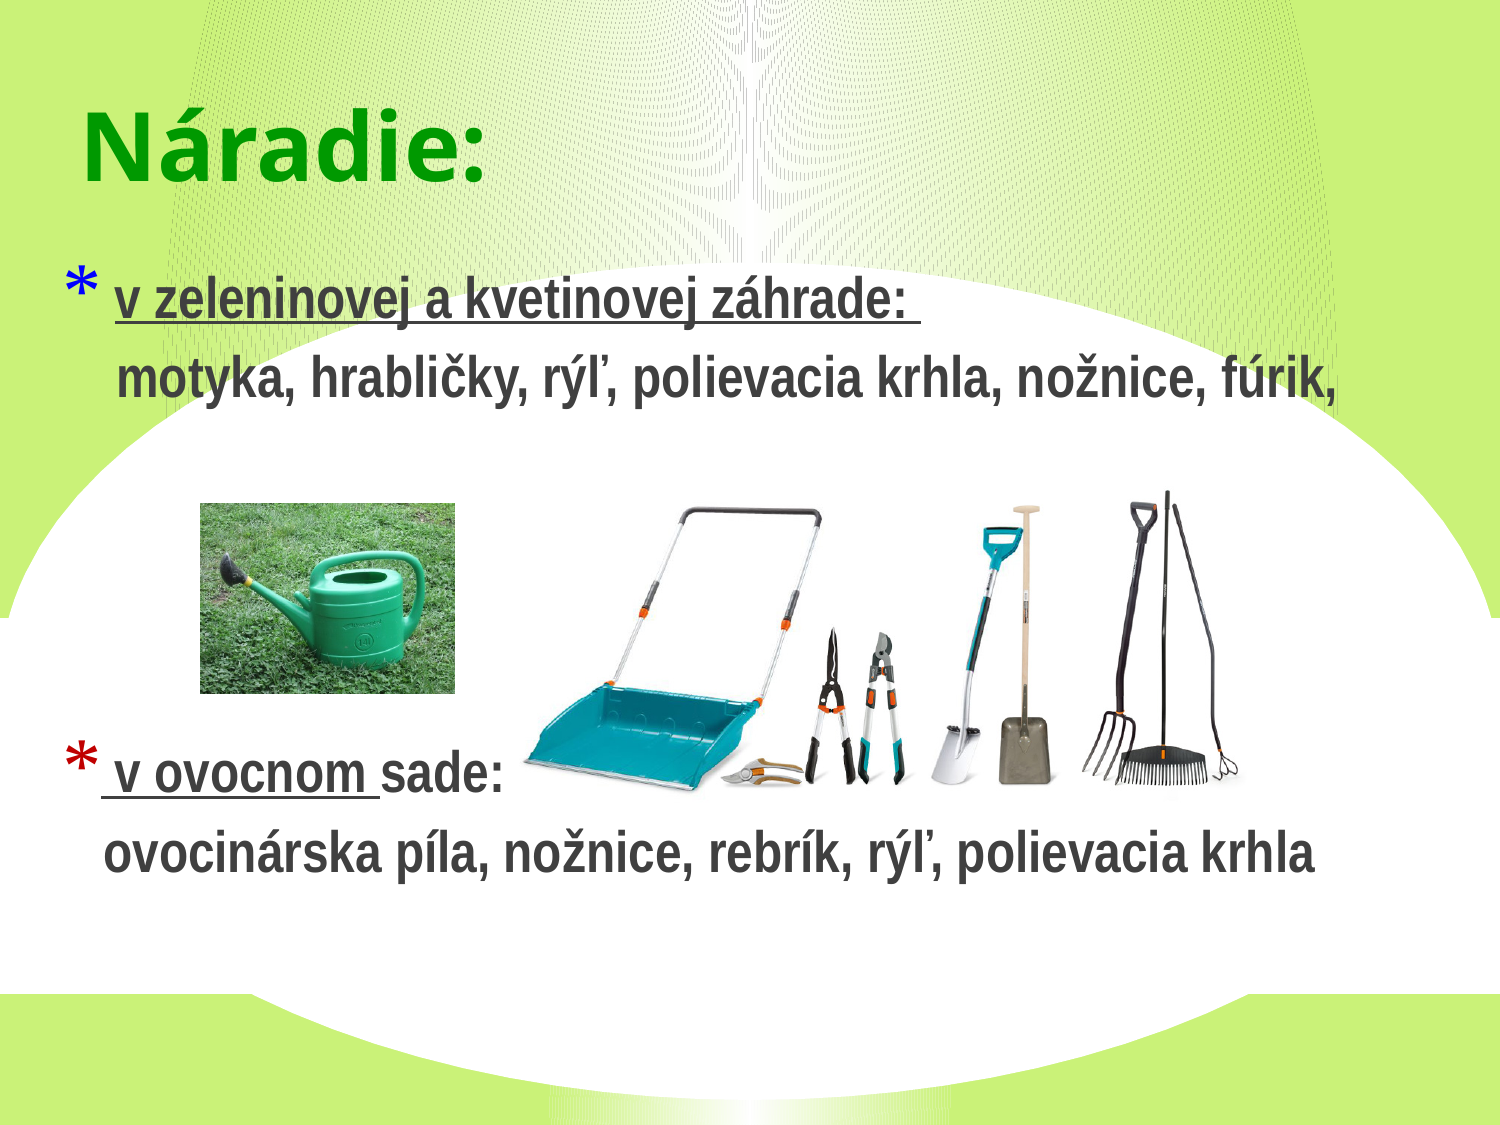

# Náradie:
 v zeleninovej a kvetinovej záhrade:
 motyka, hrabličky, rýľ, polievacia krhla, nožnice, fúrik,
 v ovocnom sade:
 ovocinárska píla, nožnice, rebrík, rýľ, polievacia krhla